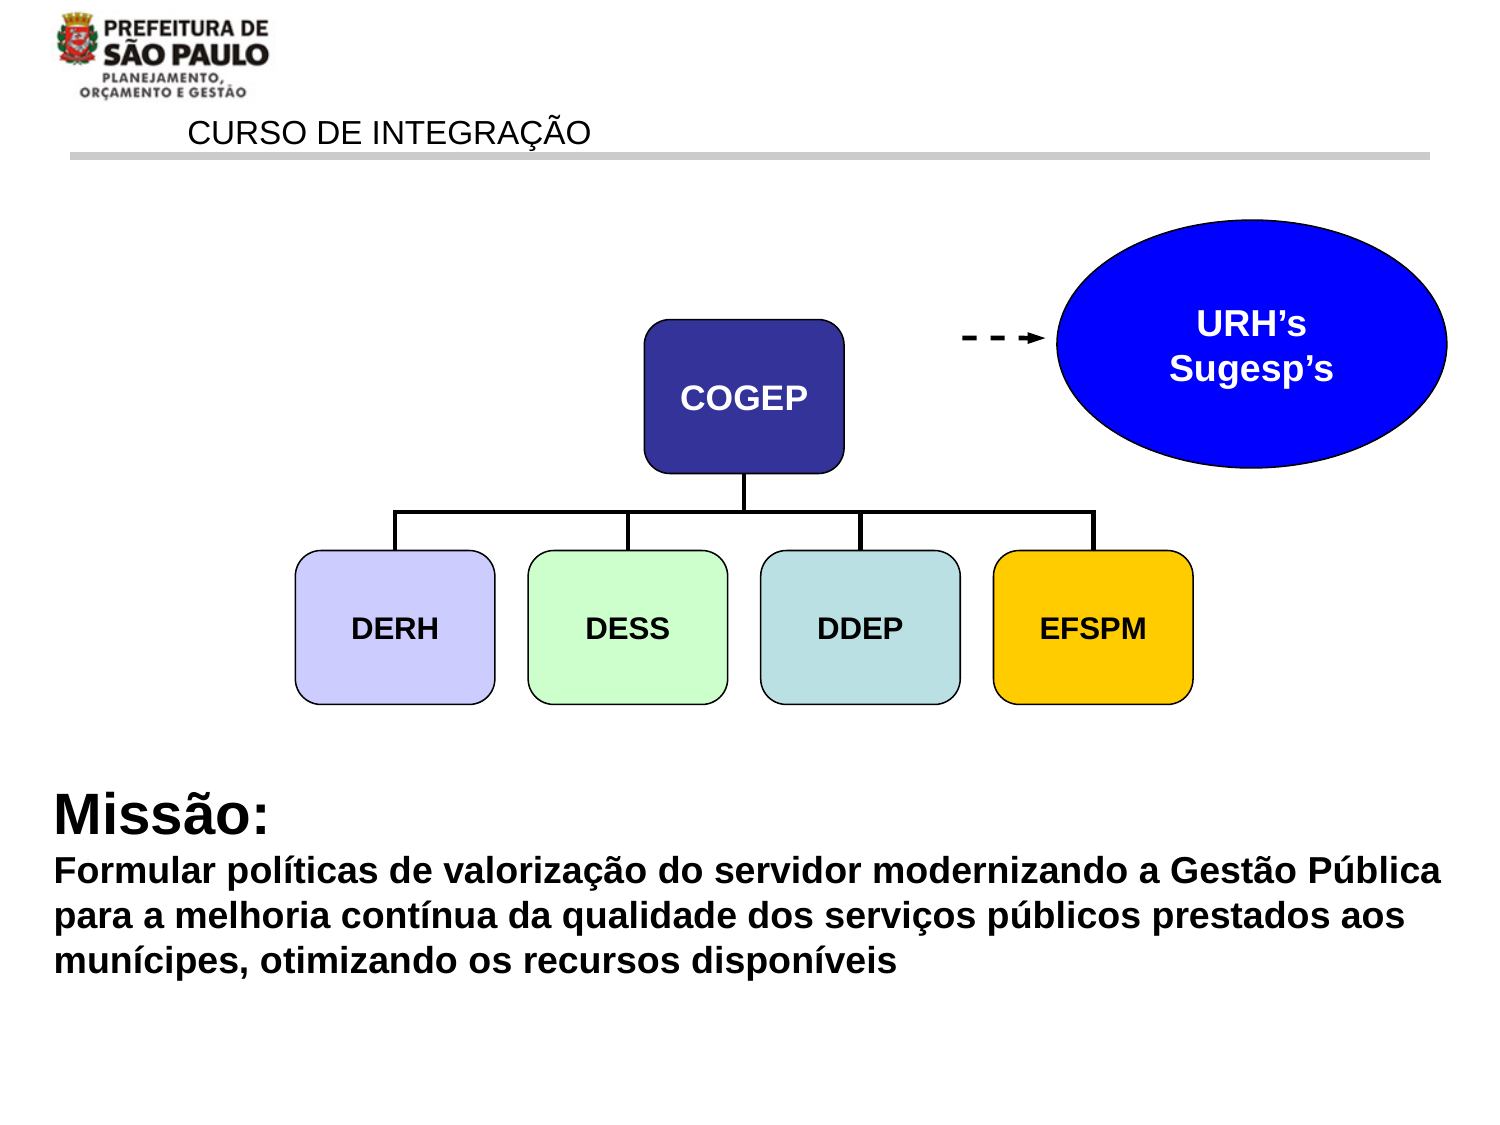

URH’s
Sugesp’s
COGEP
DERH
DESS
DDEP
EFSPM
Missão:
Formular políticas de valorização do servidor modernizando a Gestão Pública
para a melhoria contínua da qualidade dos serviços públicos prestados aos
munícipes, otimizando os recursos disponíveis